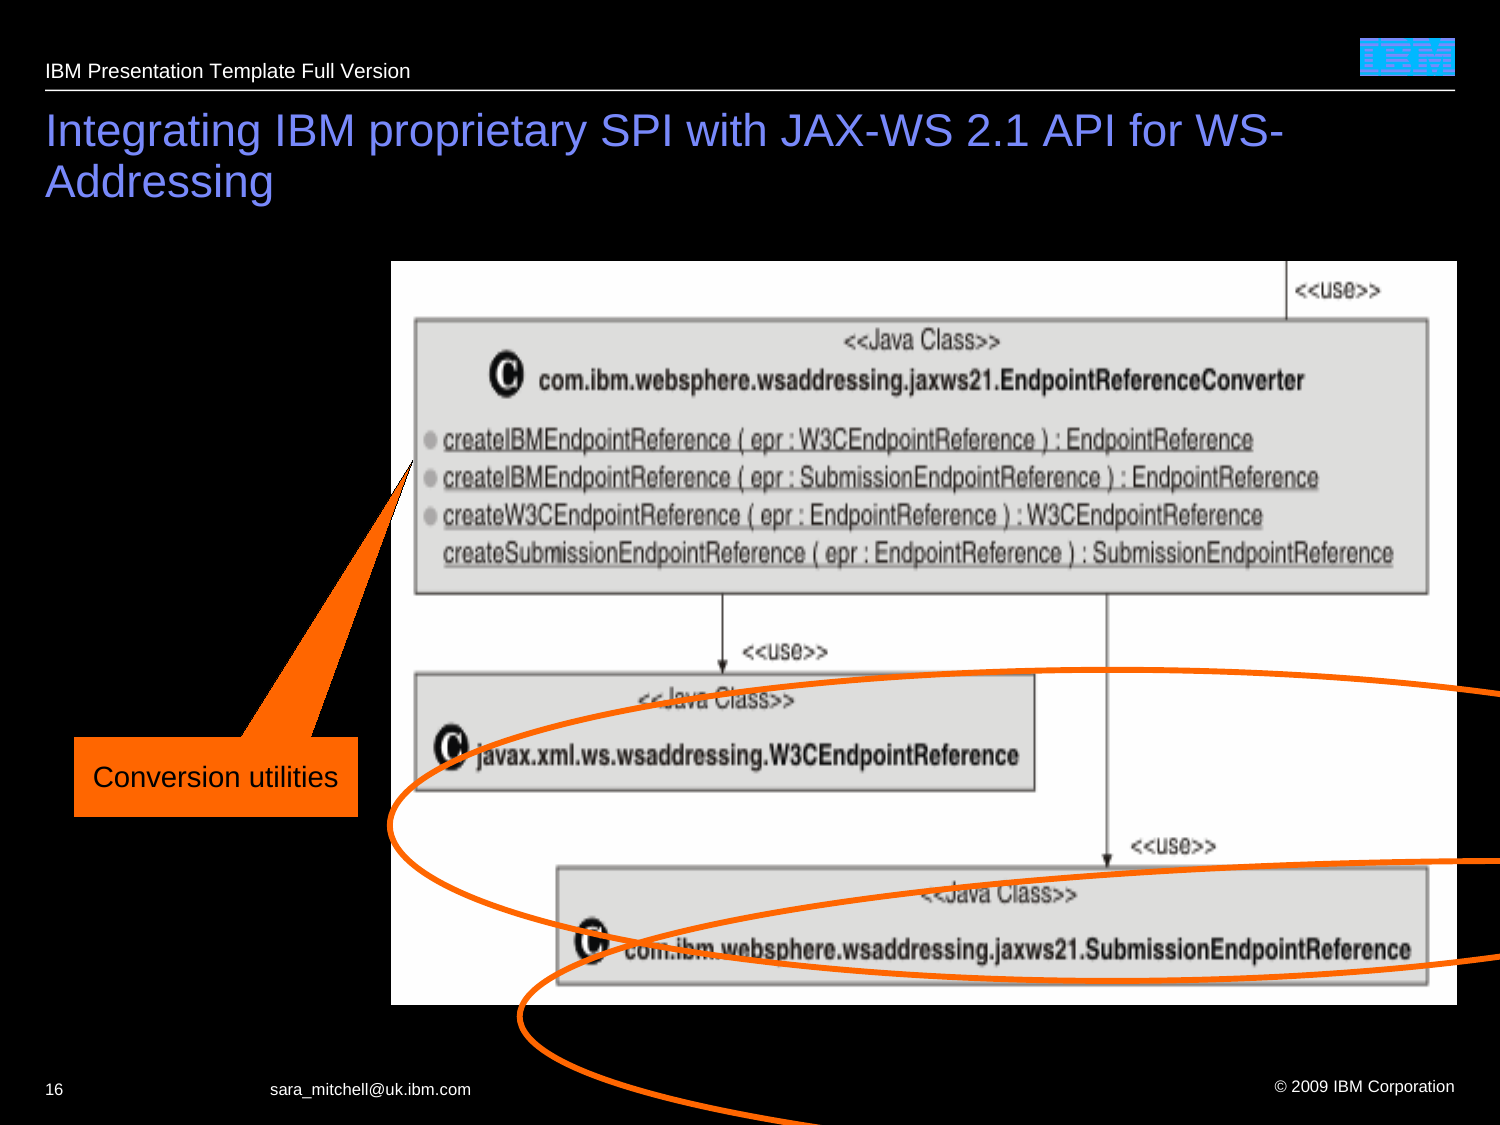

IBM Presentation Template Full Version
# Integrating IBM proprietary SPI with JAX-WS 2.1 API for WS-Addressing
Conversion utilities
16